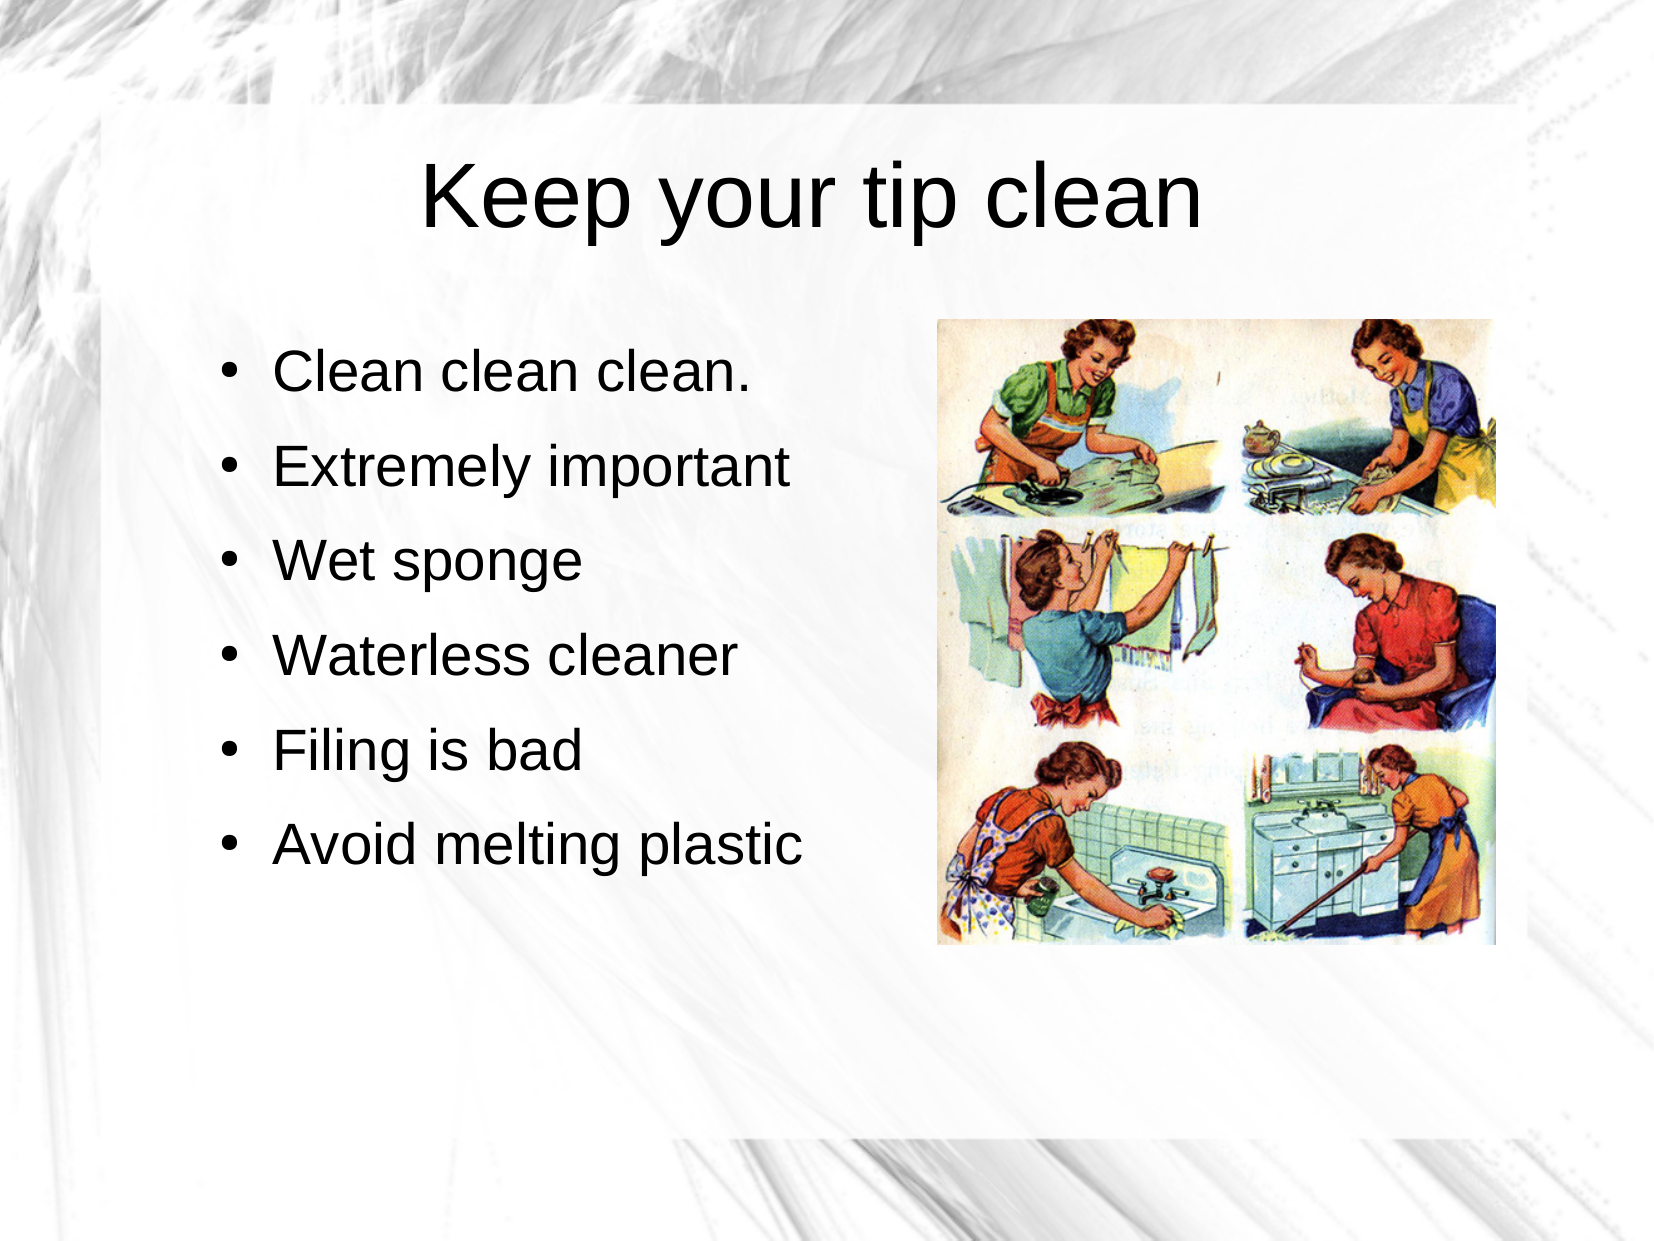

# Keep your tip clean
Clean clean clean.
Extremely important
Wet sponge
Waterless cleaner
Filing is bad
Avoid melting plastic